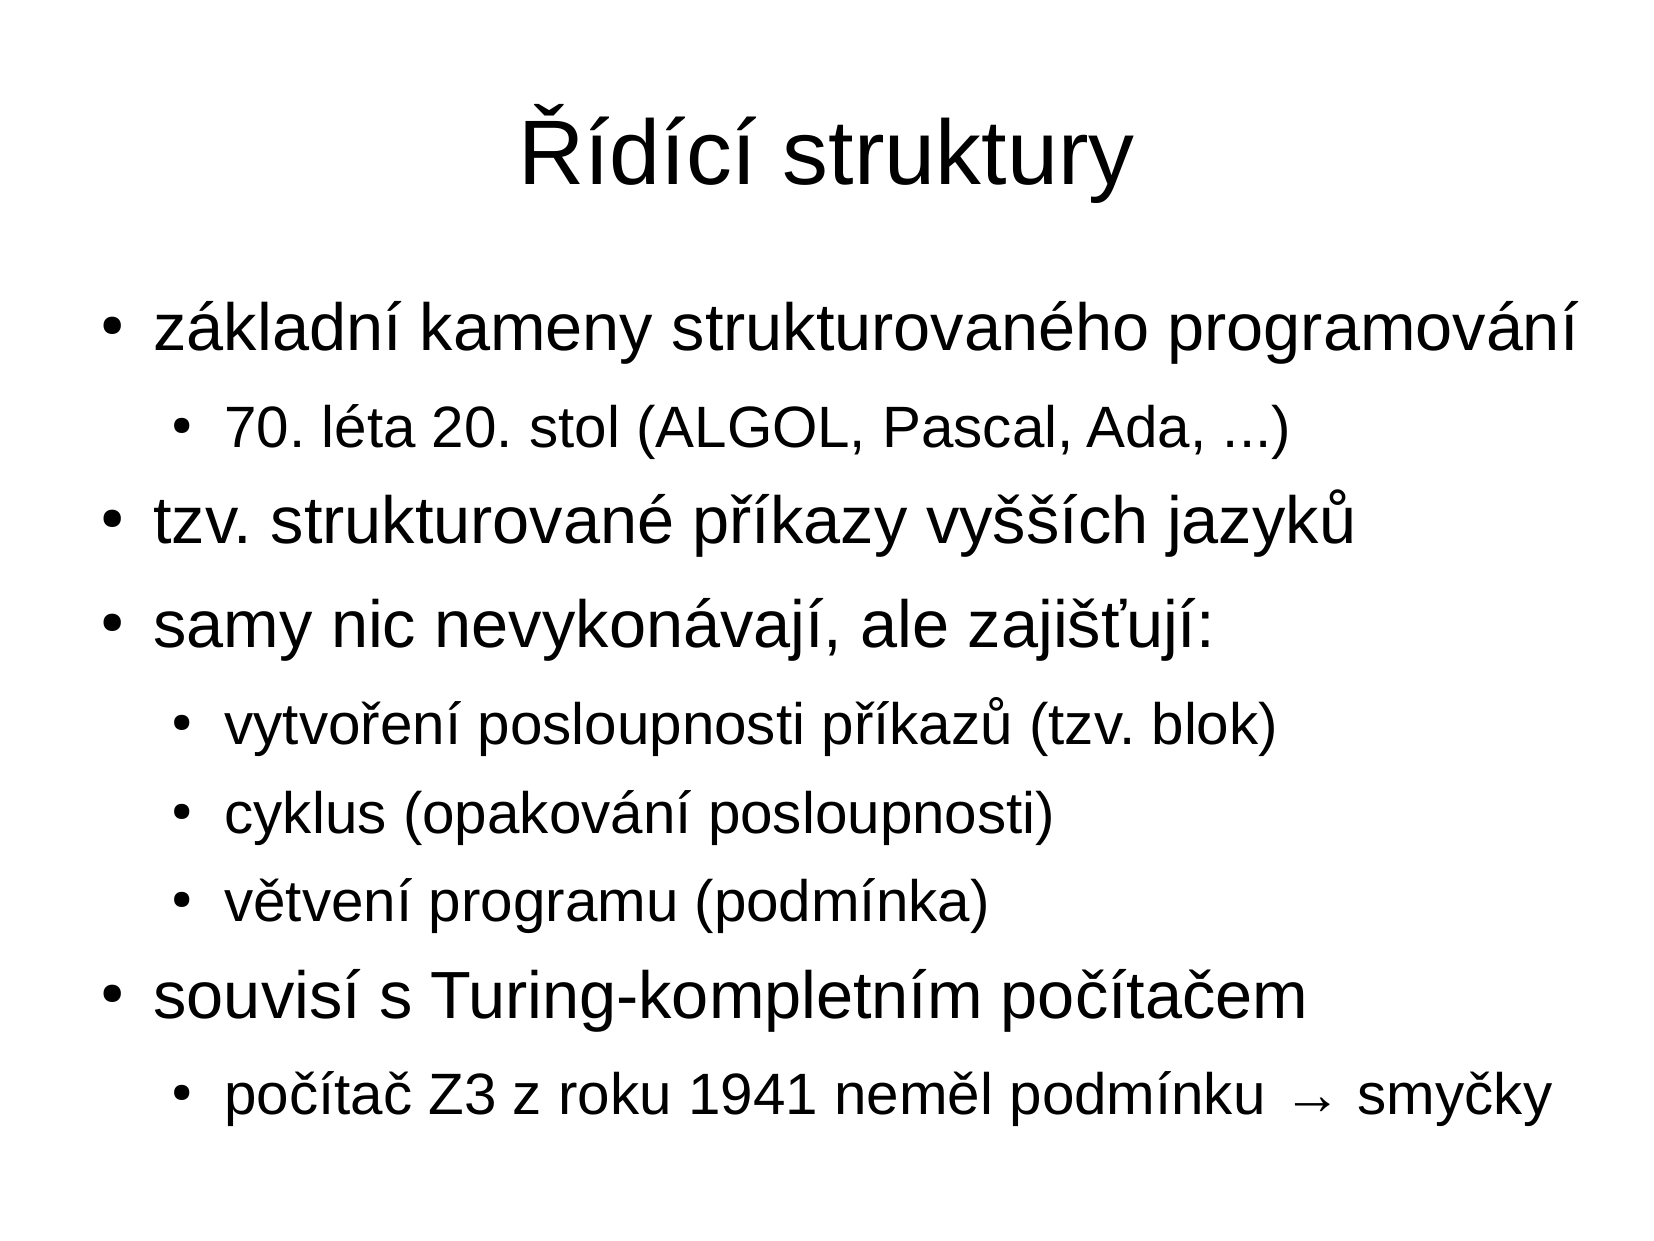

# Řídící struktury
základní kameny strukturovaného programování
70. léta 20. stol (ALGOL, Pascal, Ada, ...)
tzv. strukturované příkazy vyšších jazyků
samy nic nevykonávají, ale zajišťují:
vytvoření posloupnosti příkazů (tzv. blok)
cyklus (opakování posloupnosti)
větvení programu (podmínka)
souvisí s Turing-kompletním počítačem
počítač Z3 z roku 1941 neměl podmínku → smyčky